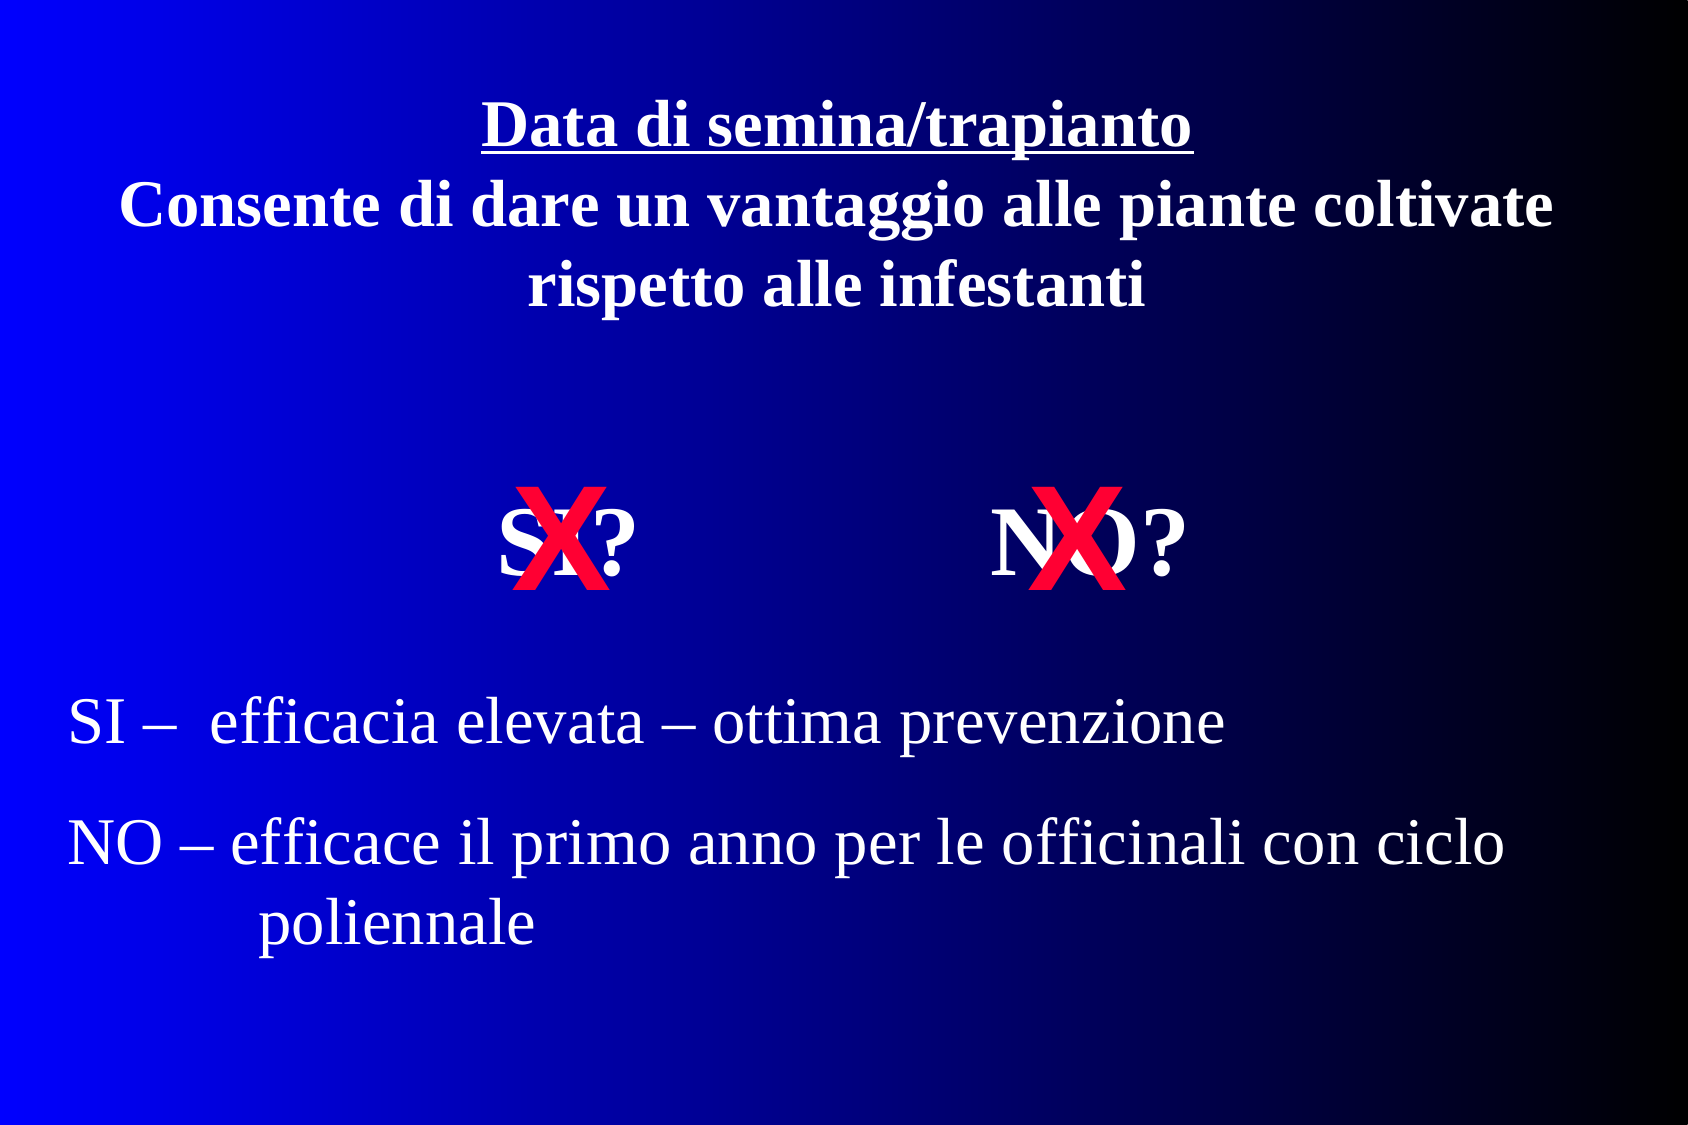

Data di semina/trapianto
Consente di dare un vantaggio alle piante coltivate rispetto alle infestanti
X X
SI? NO?
SI – efficacia elevata – ottima prevenzione
NO – efficace il primo anno per le officinali con ciclo poliennale